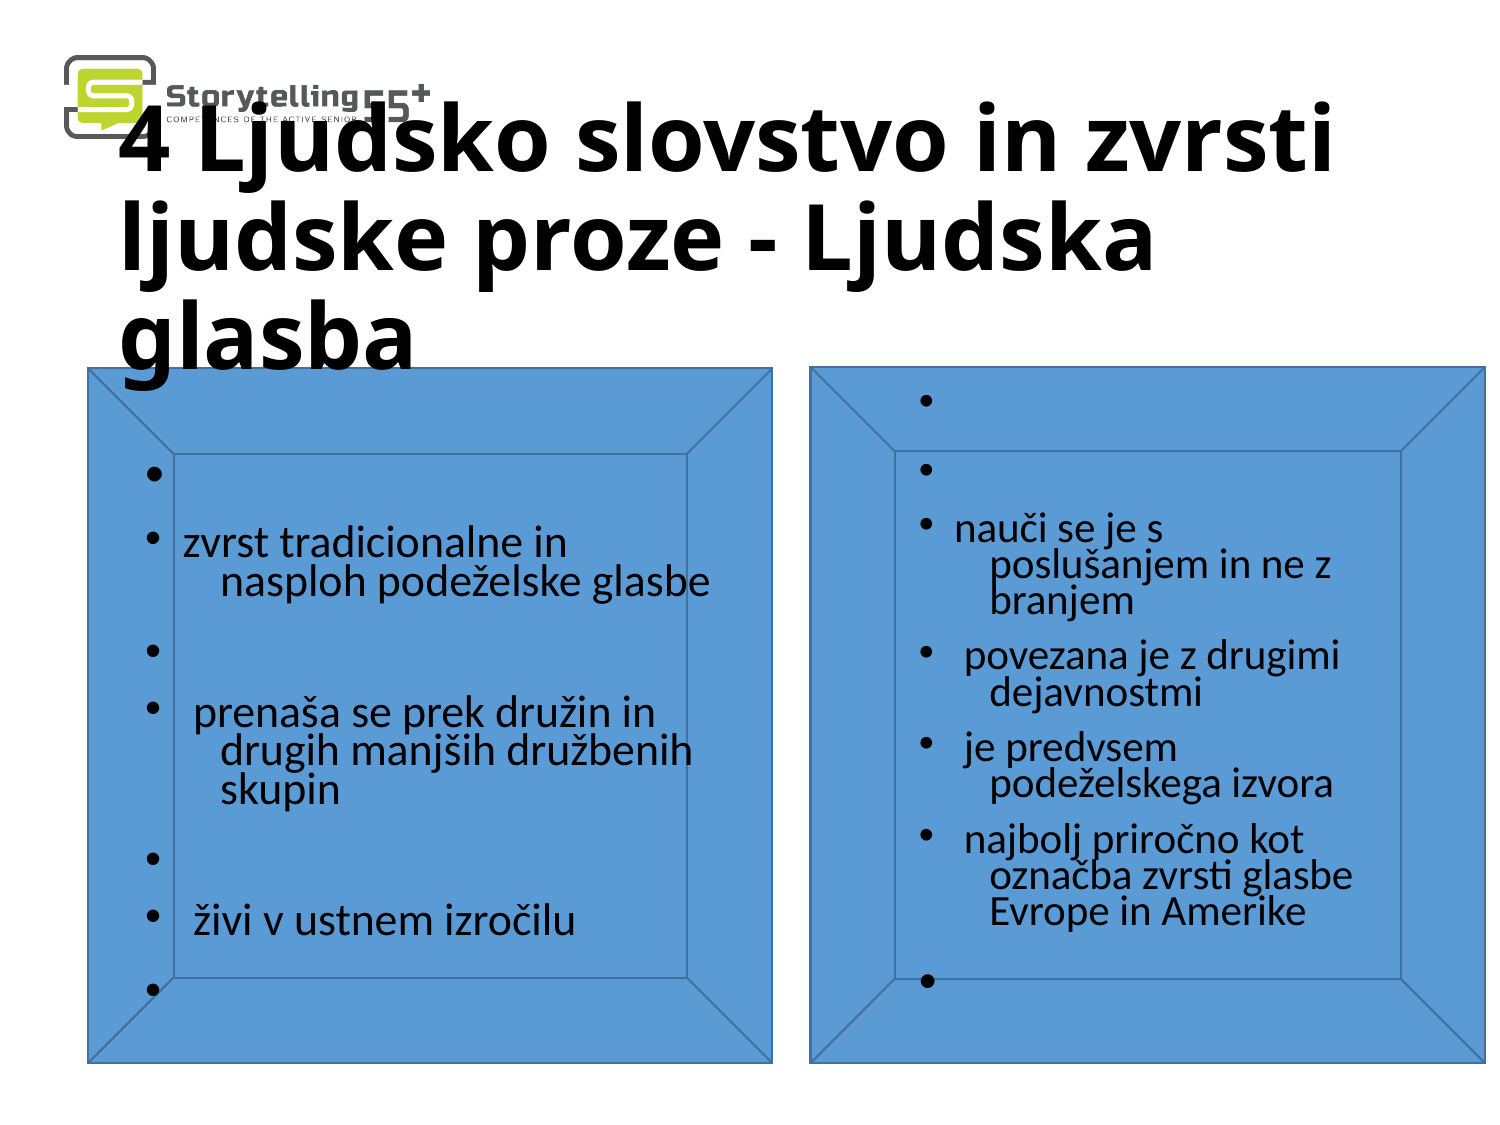

# 4 Ljudsko slovstvo in zvrsti ljudske proze - Ljudska glasba
nauči se je s poslušanjem in ne z branjem
 povezana je z drugimi dejavnostmi
 je predvsem podeželskega izvora
 najbolj priročno kot označba zvrsti glasbe Evrope in Amerike
zvrst tradicionalne in nasploh podeželske glasbe
 prenaša se prek družin in drugih manjših družbenih skupin
 živi v ustnem izročilu